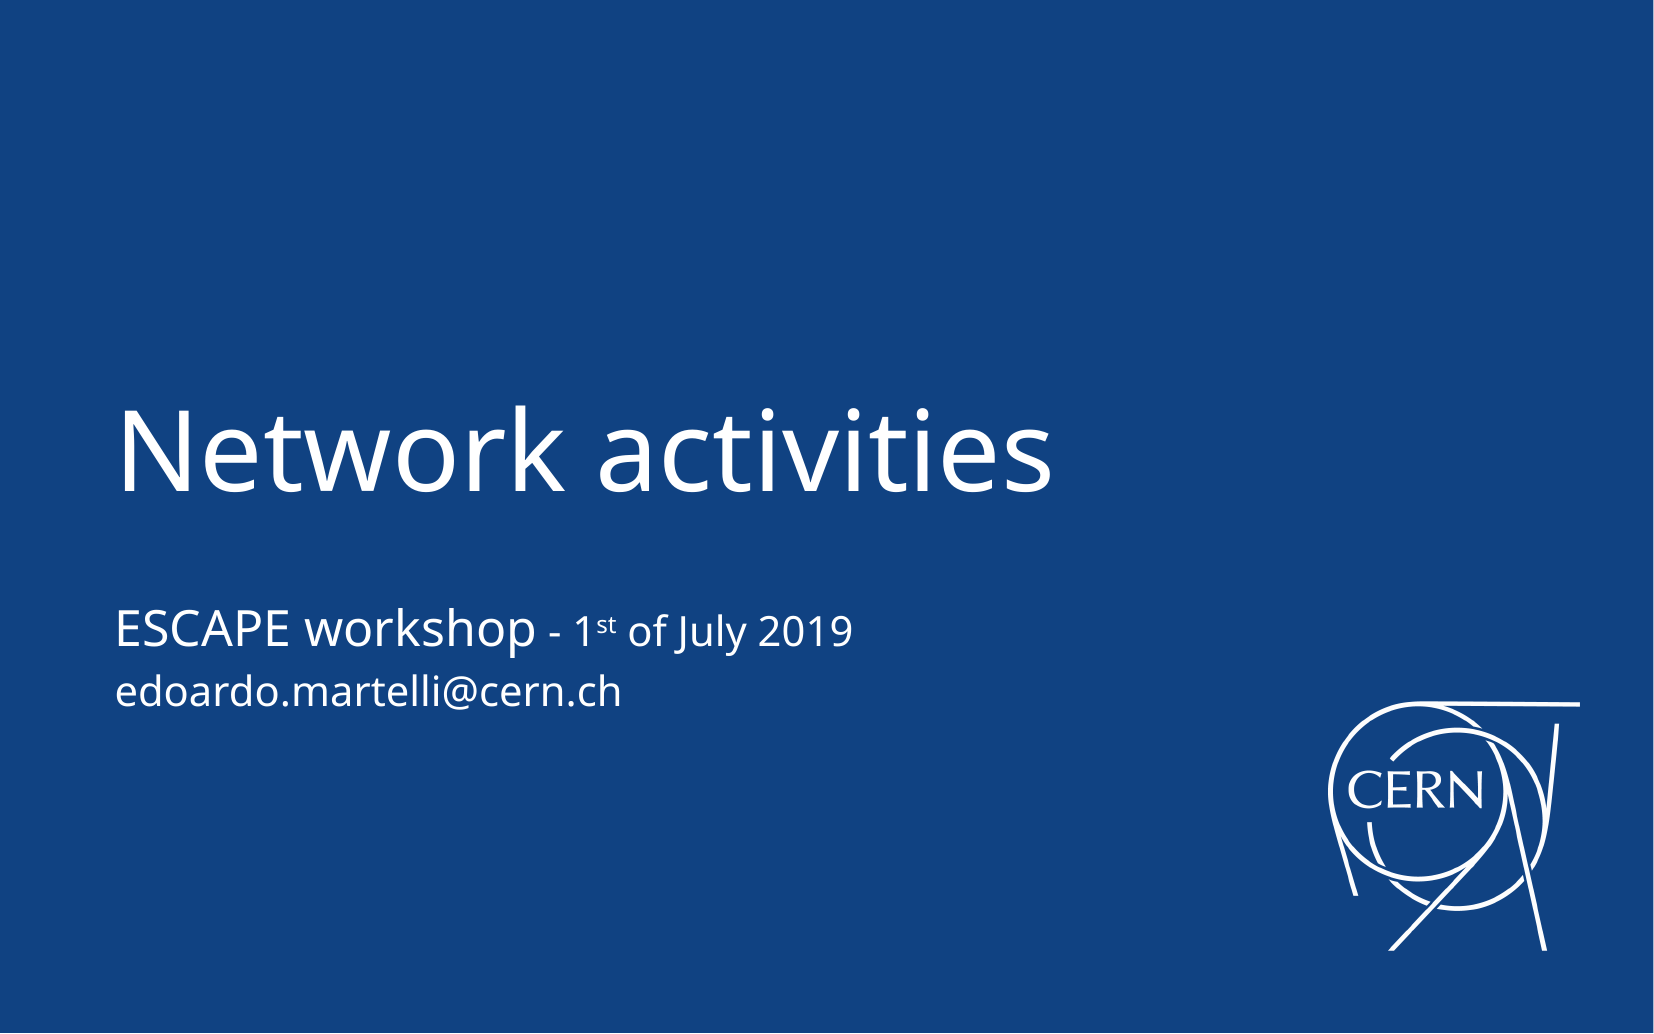

# Network activities ESCAPE workshop - 1st of July 2019 edoardo.martelli@cern.ch